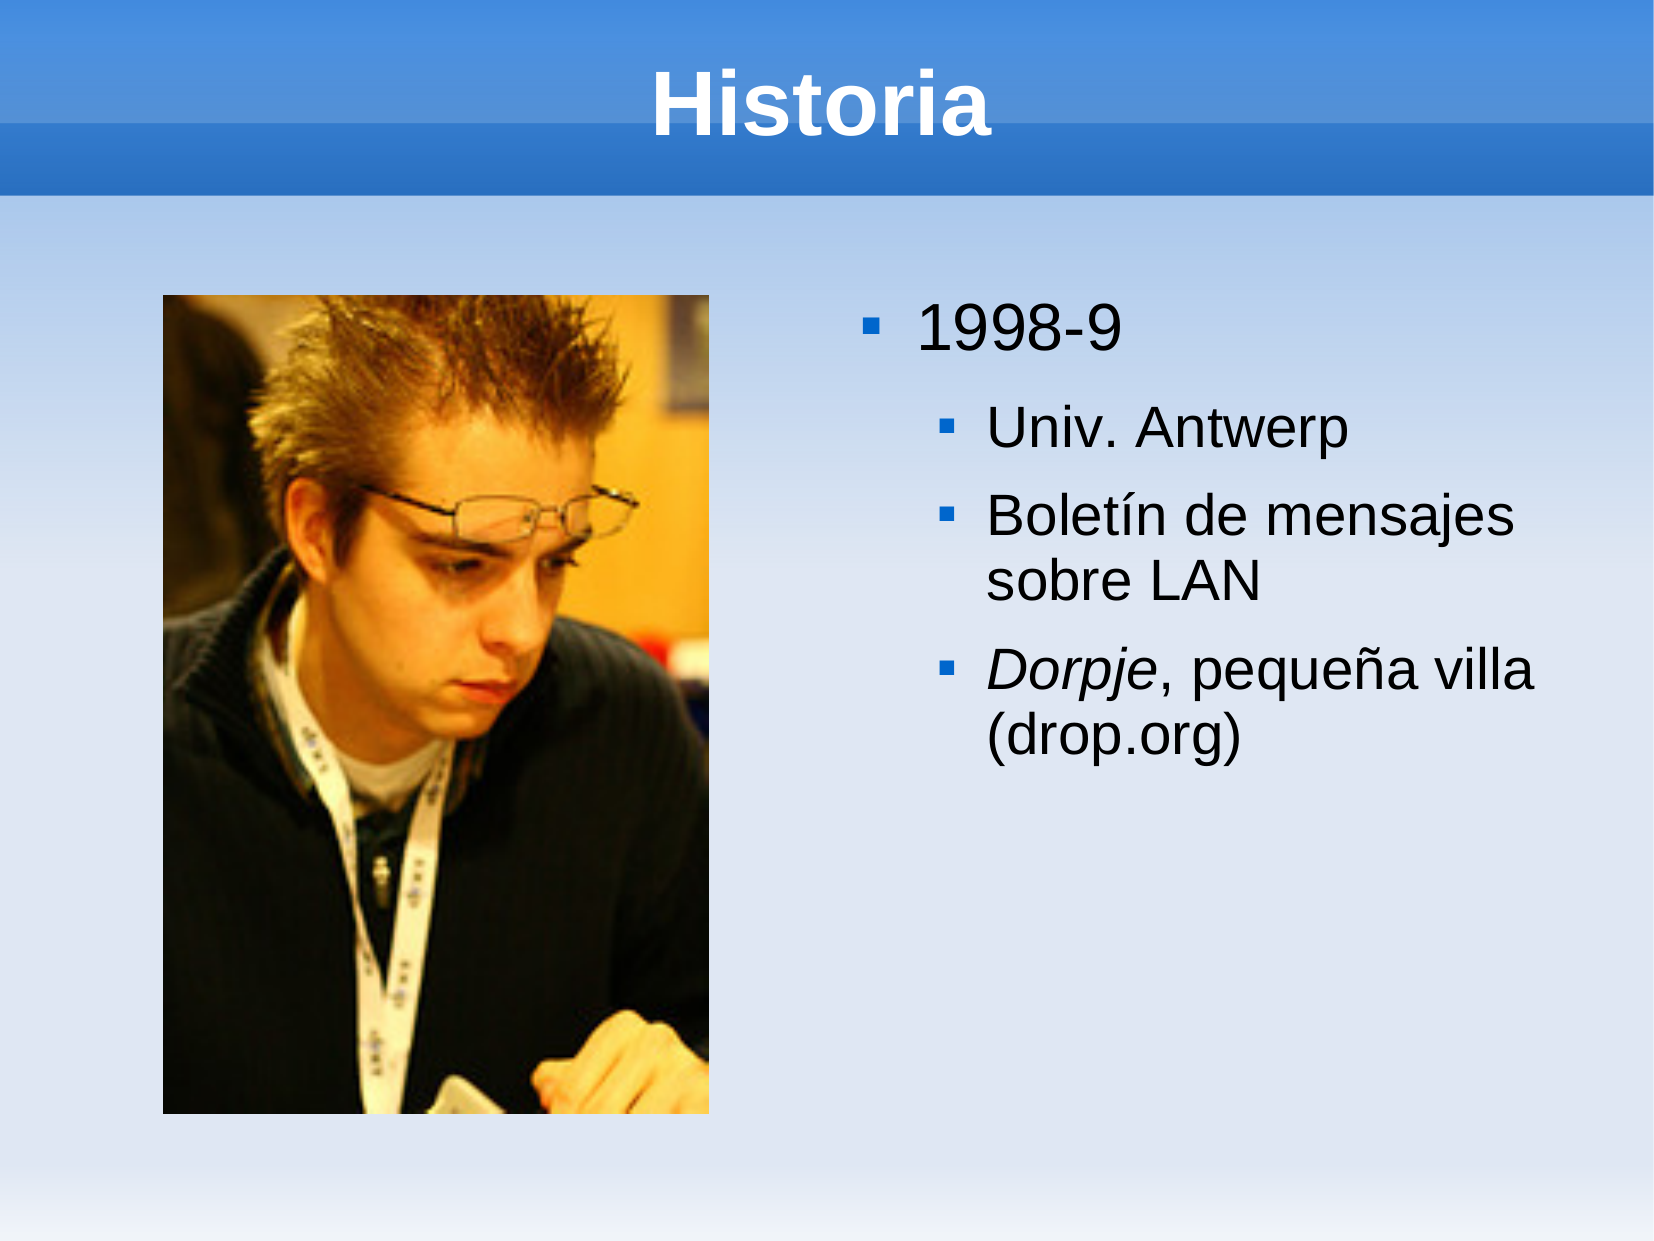

# Historia
1998-9
Univ. Antwerp
Boletín de mensajes sobre LAN
Dorpje, pequeña villa (drop.org)